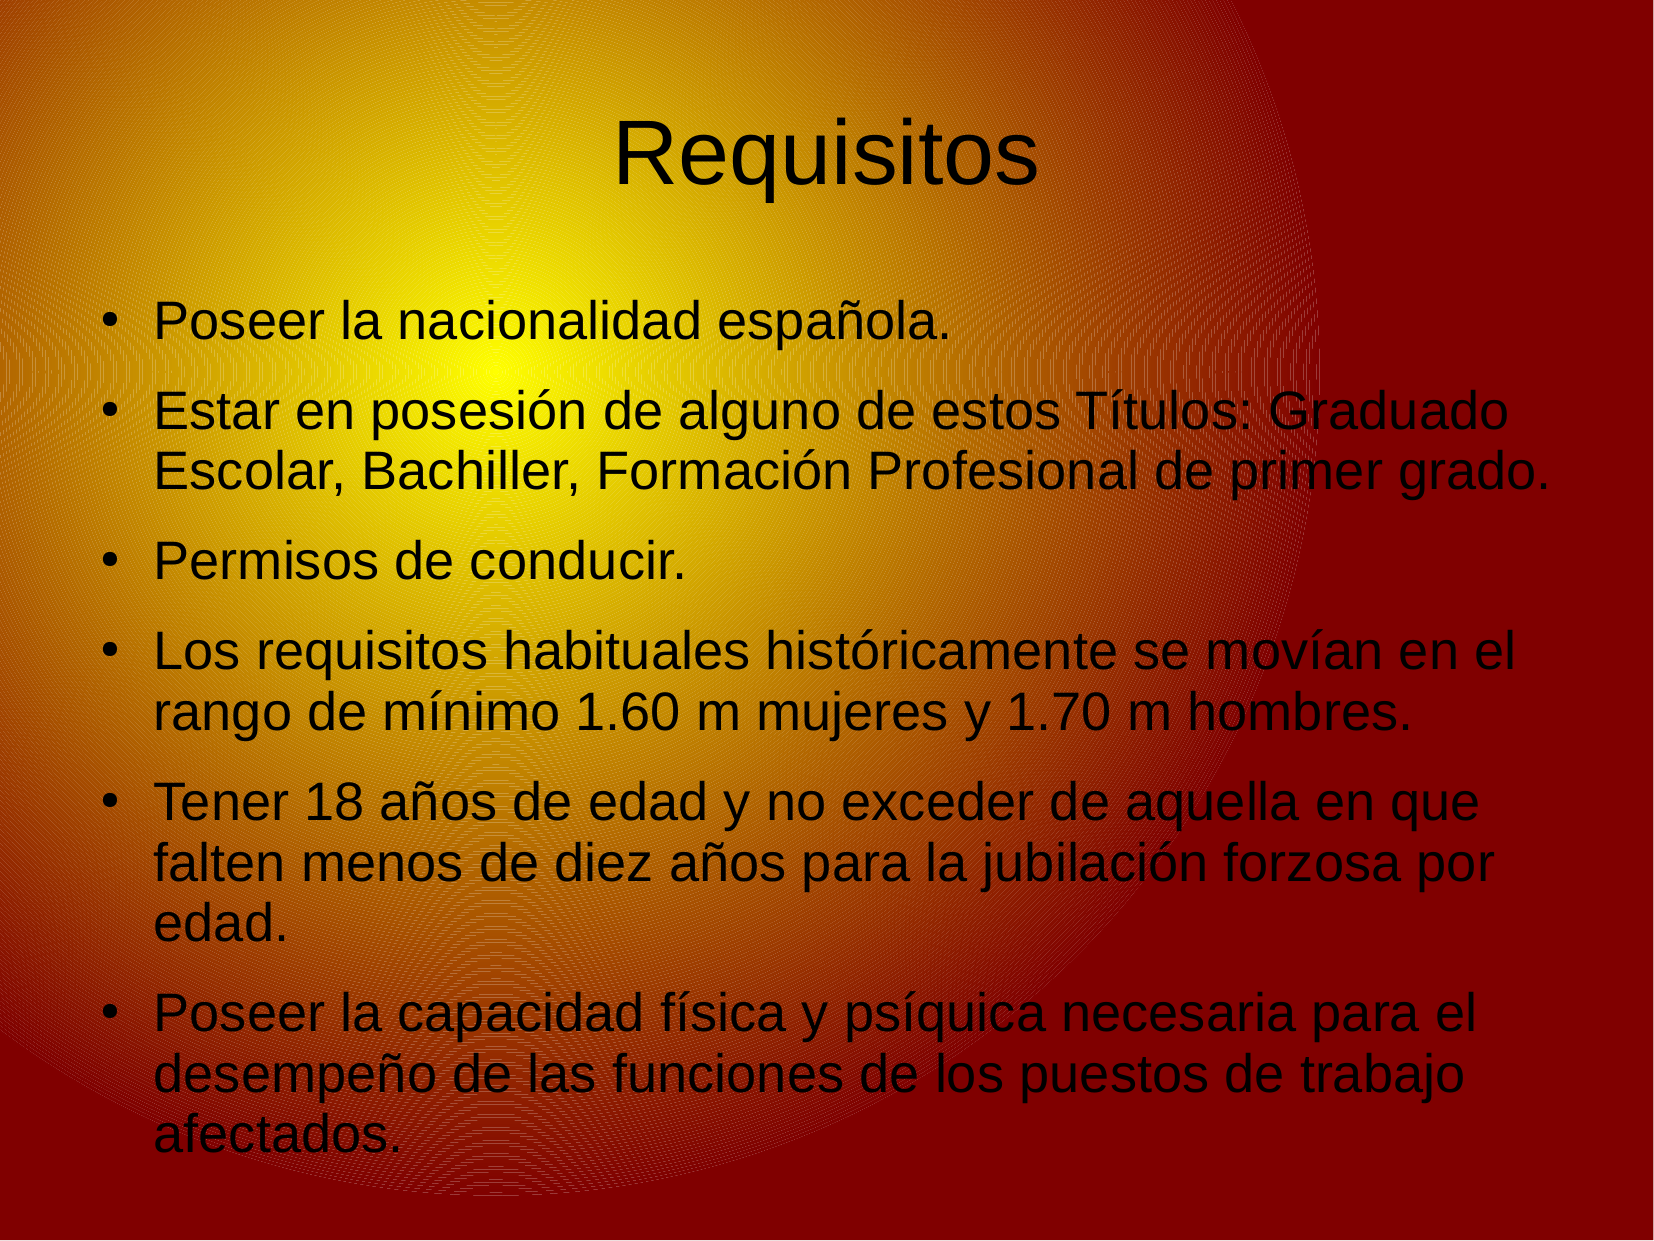

# Requisitos
Poseer la nacionalidad española.
Estar en posesión de alguno de estos Títulos: Graduado Escolar, Bachiller, Formación Profesional de primer grado.
Permisos de conducir.
Los requisitos habituales históricamente se movían en el rango de mínimo 1.60 m mujeres y 1.70 m hombres.
Tener 18 años de edad y no exceder de aquella en que falten menos de diez años para la jubilación forzosa por edad.
Poseer la capacidad física y psíquica necesaria para el desempeño de las funciones de los puestos de trabajo afectados.